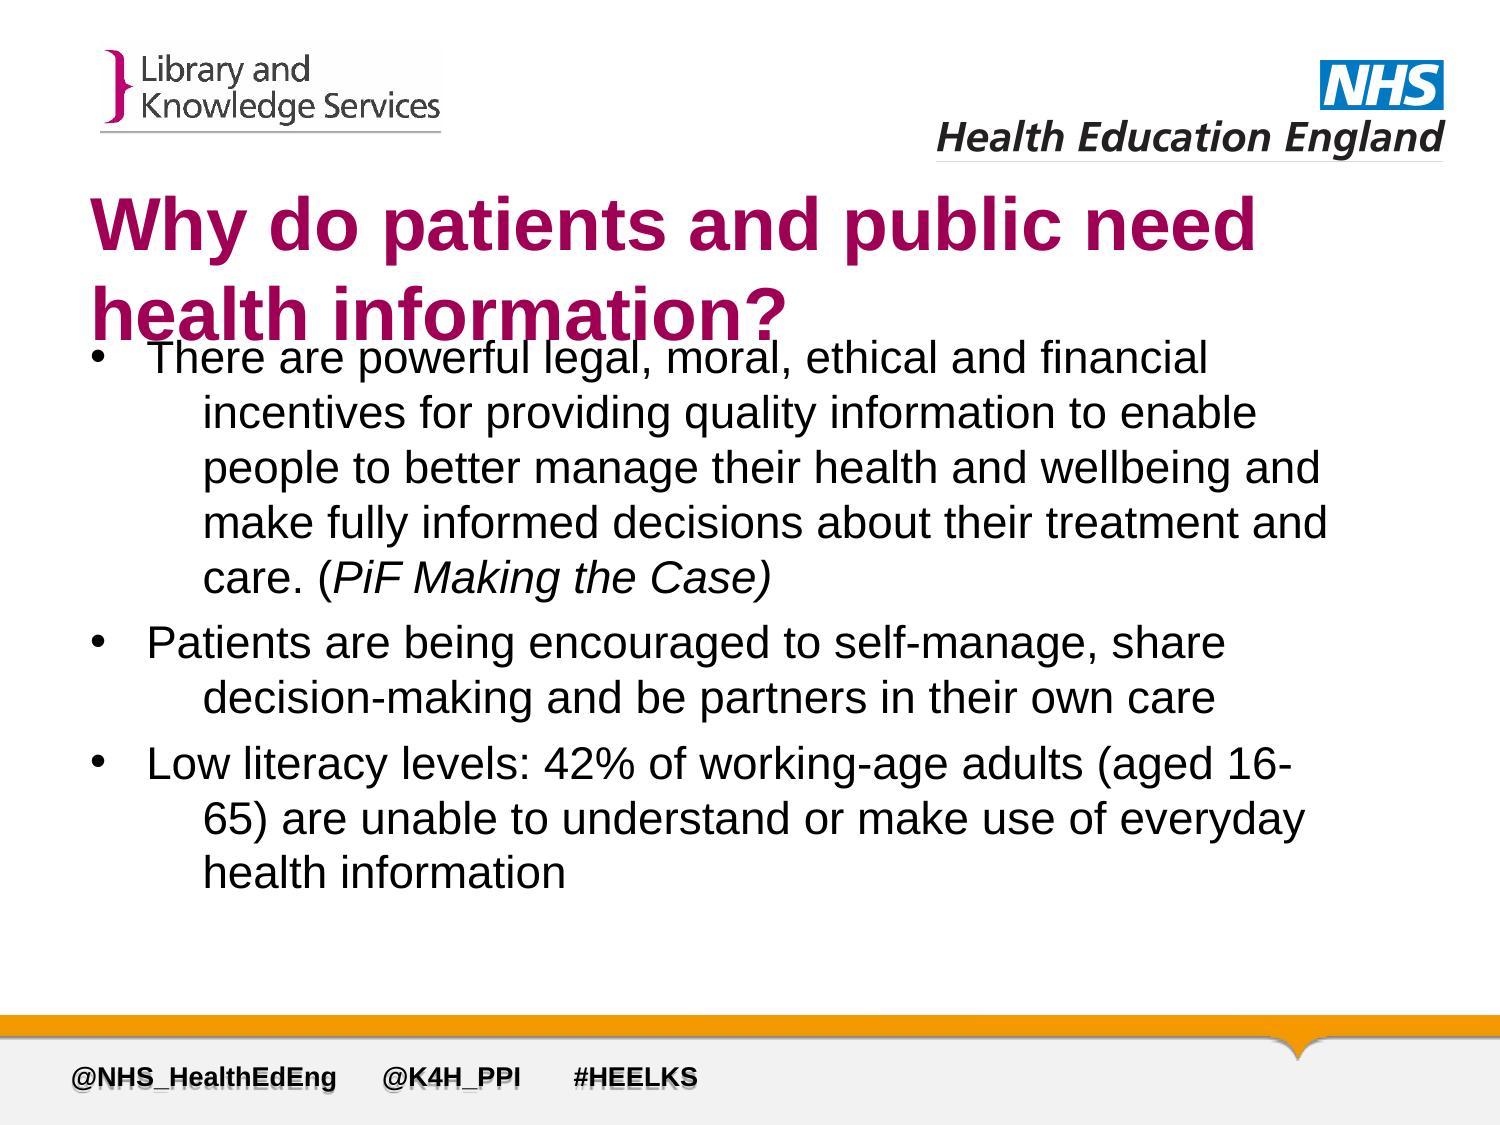

# Why do patients and public need health information?
There are powerful legal, moral, ethical and financial incentives for providing quality information to enable people to better manage their health and wellbeing and make fully informed decisions about their treatment and care. (PiF Making the Case)
Patients are being encouraged to self-manage, share decision-making and be partners in their own care
Low literacy levels: 42% of working-age adults (aged 16-65) are unable to understand or make use of everyday health information
@NHS_HealthEdEng @K4H_PPI #HEELKS